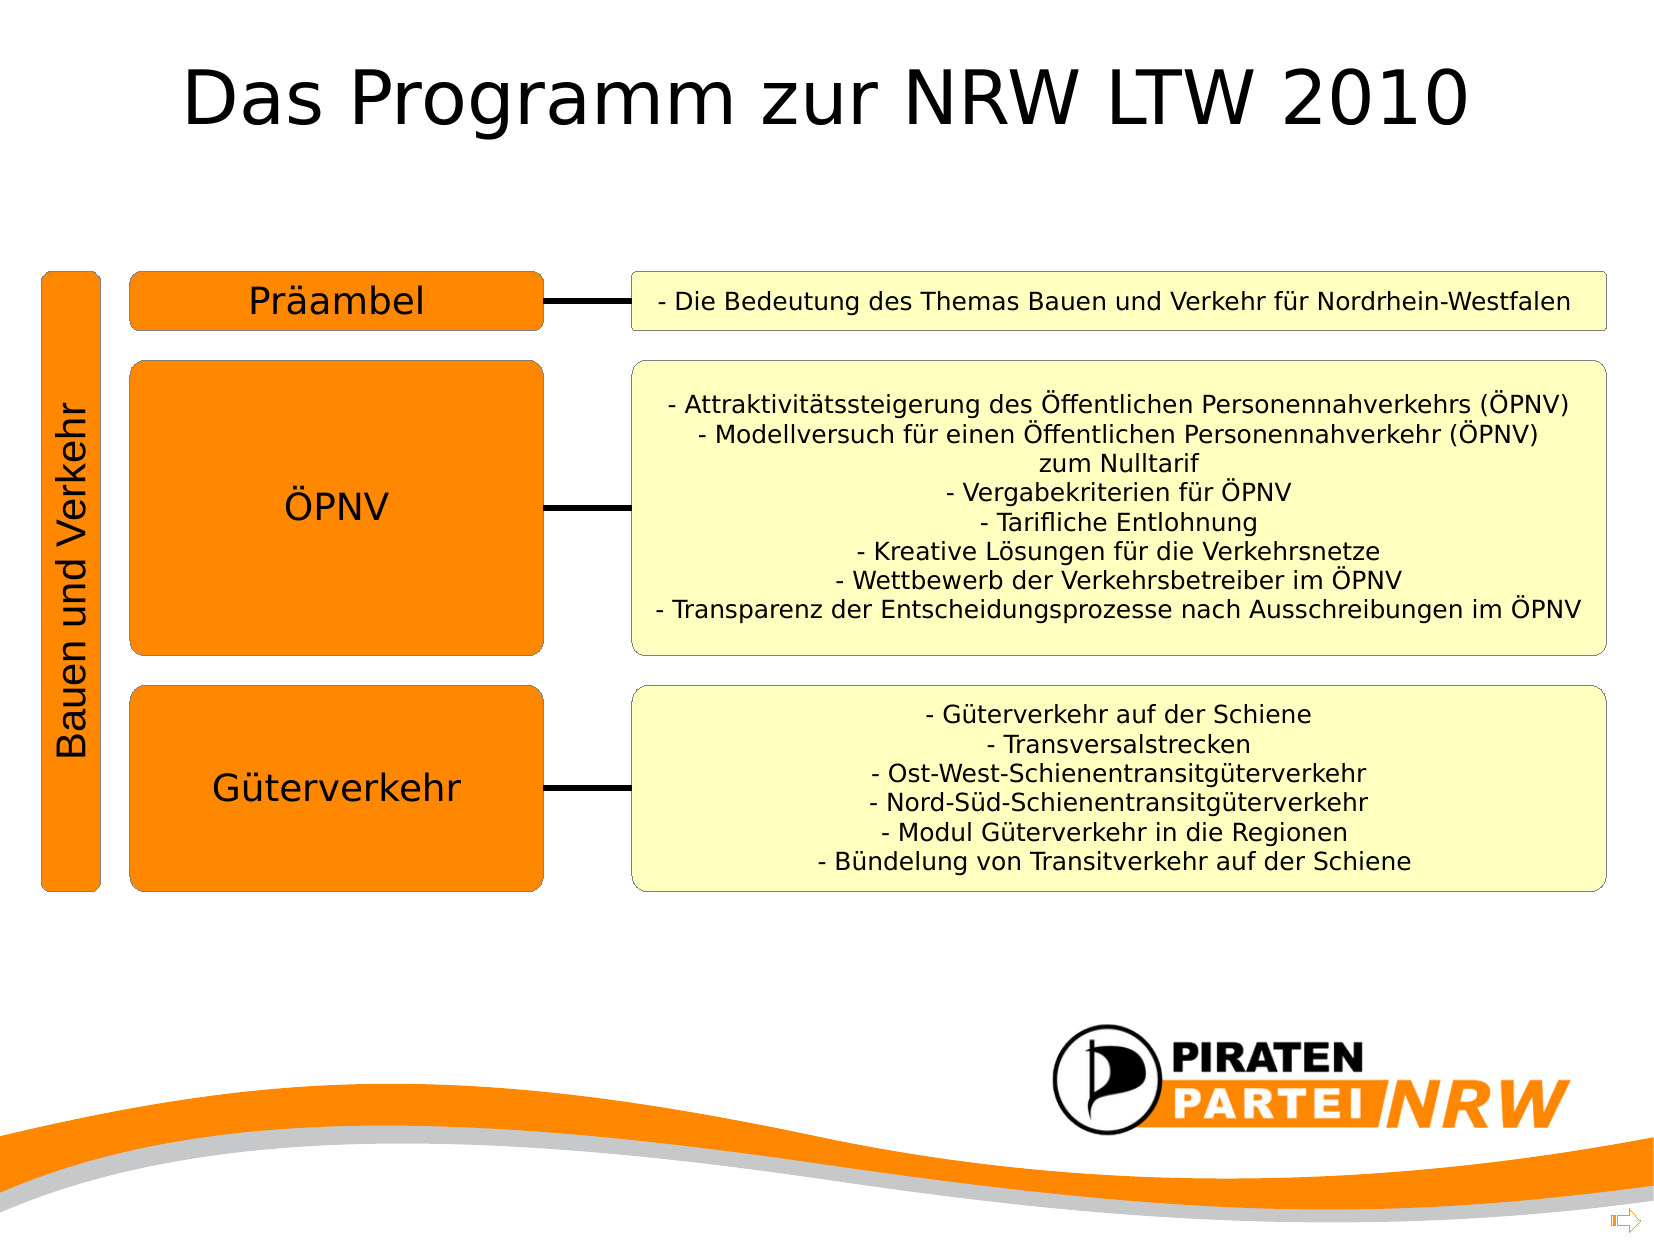

# Das Programm zur NRW LTW 2010
Präambel
- ﻿Die Bedeutung des Themas Bauen und Verkehr für Nordrhein-Westfalen
ÖPNV
- Attraktivitätssteigerung des Öffentlichen Personennahverkehrs (ÖPNV)
- Modellversuch für einen Öffentlichen Personennahverkehr (ÖPNV)
zum Nulltarif
- Vergabekriterien für ÖPNV
- Tarifliche Entlohnung
- Kreative Lösungen für die Verkehrsnetze
- Wettbewerb der Verkehrsbetreiber im ÖPNV
- Transparenz der Entscheidungsprozesse nach Ausschreibungen im ÖPNV
Bauen und Verkehr
Güterverkehr
- Güterverkehr auf der Schiene
- Transversalstrecken
- Ost-West-Schienentransitgüterverkehr
- Nord-Süd-Schienentransitgüterverkehr
- Modul Güterverkehr in die Regionen
- Bündelung von Transitverkehr auf der Schiene